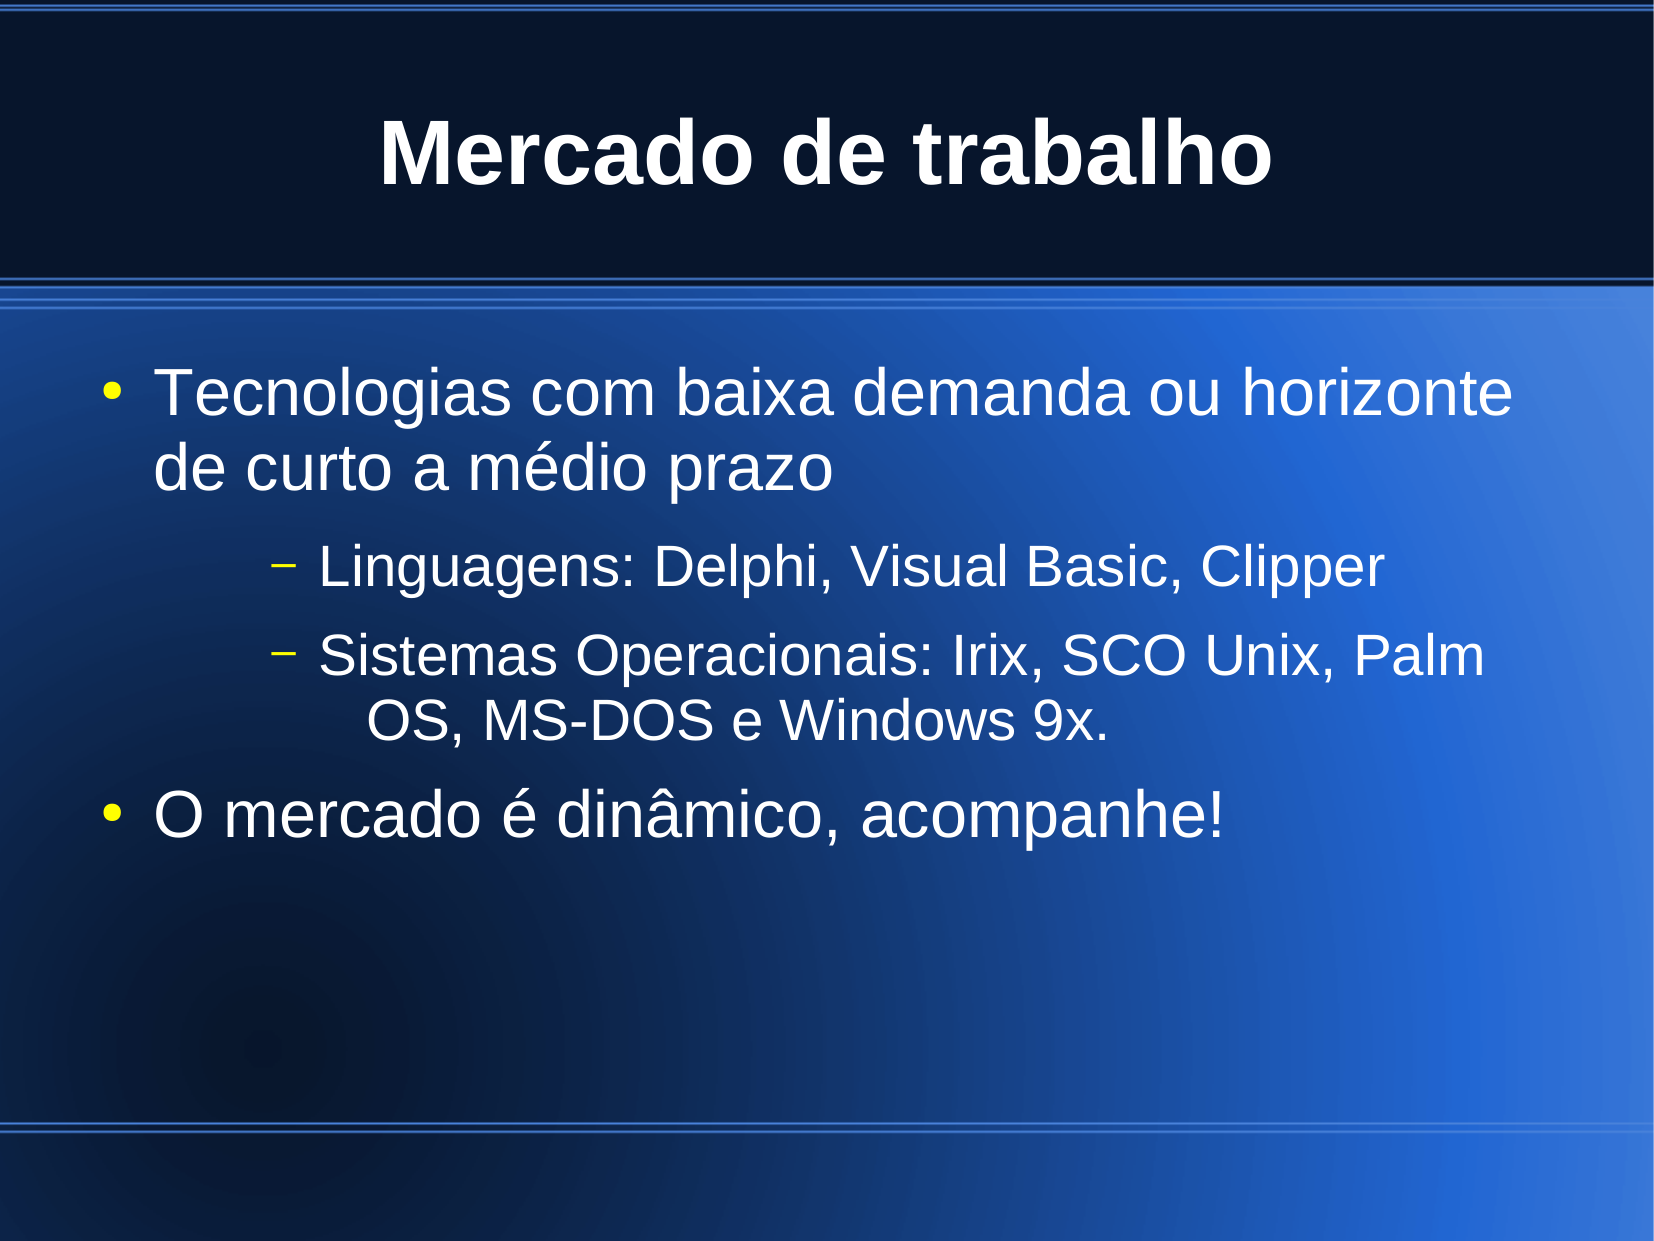

# Mercado de trabalho
Tecnologias com baixa demanda ou horizonte de curto a médio prazo
Linguagens: Delphi, Visual Basic, Clipper
Sistemas Operacionais: Irix, SCO Unix, Palm OS, MS-DOS e Windows 9x.
O mercado é dinâmico, acompanhe!